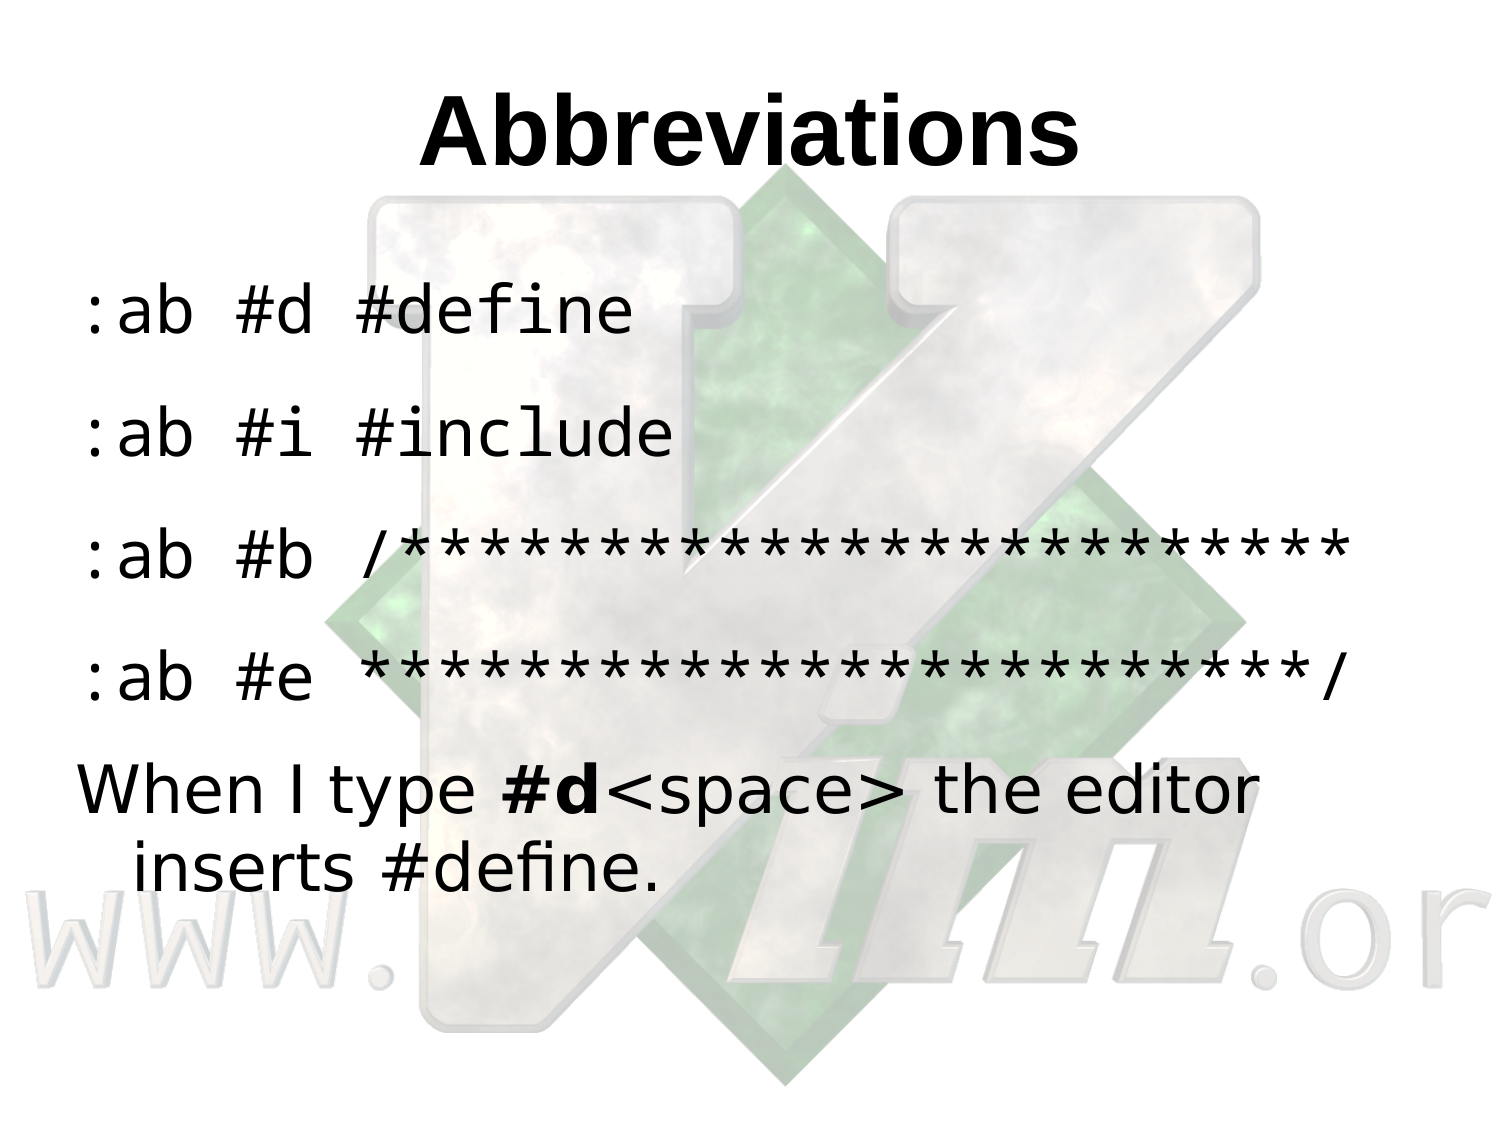

# Abbreviations
:ab #d #define
:ab #i #include
:ab #b /************************
:ab #e ************************/
When I type #d<space> the editor inserts #define.